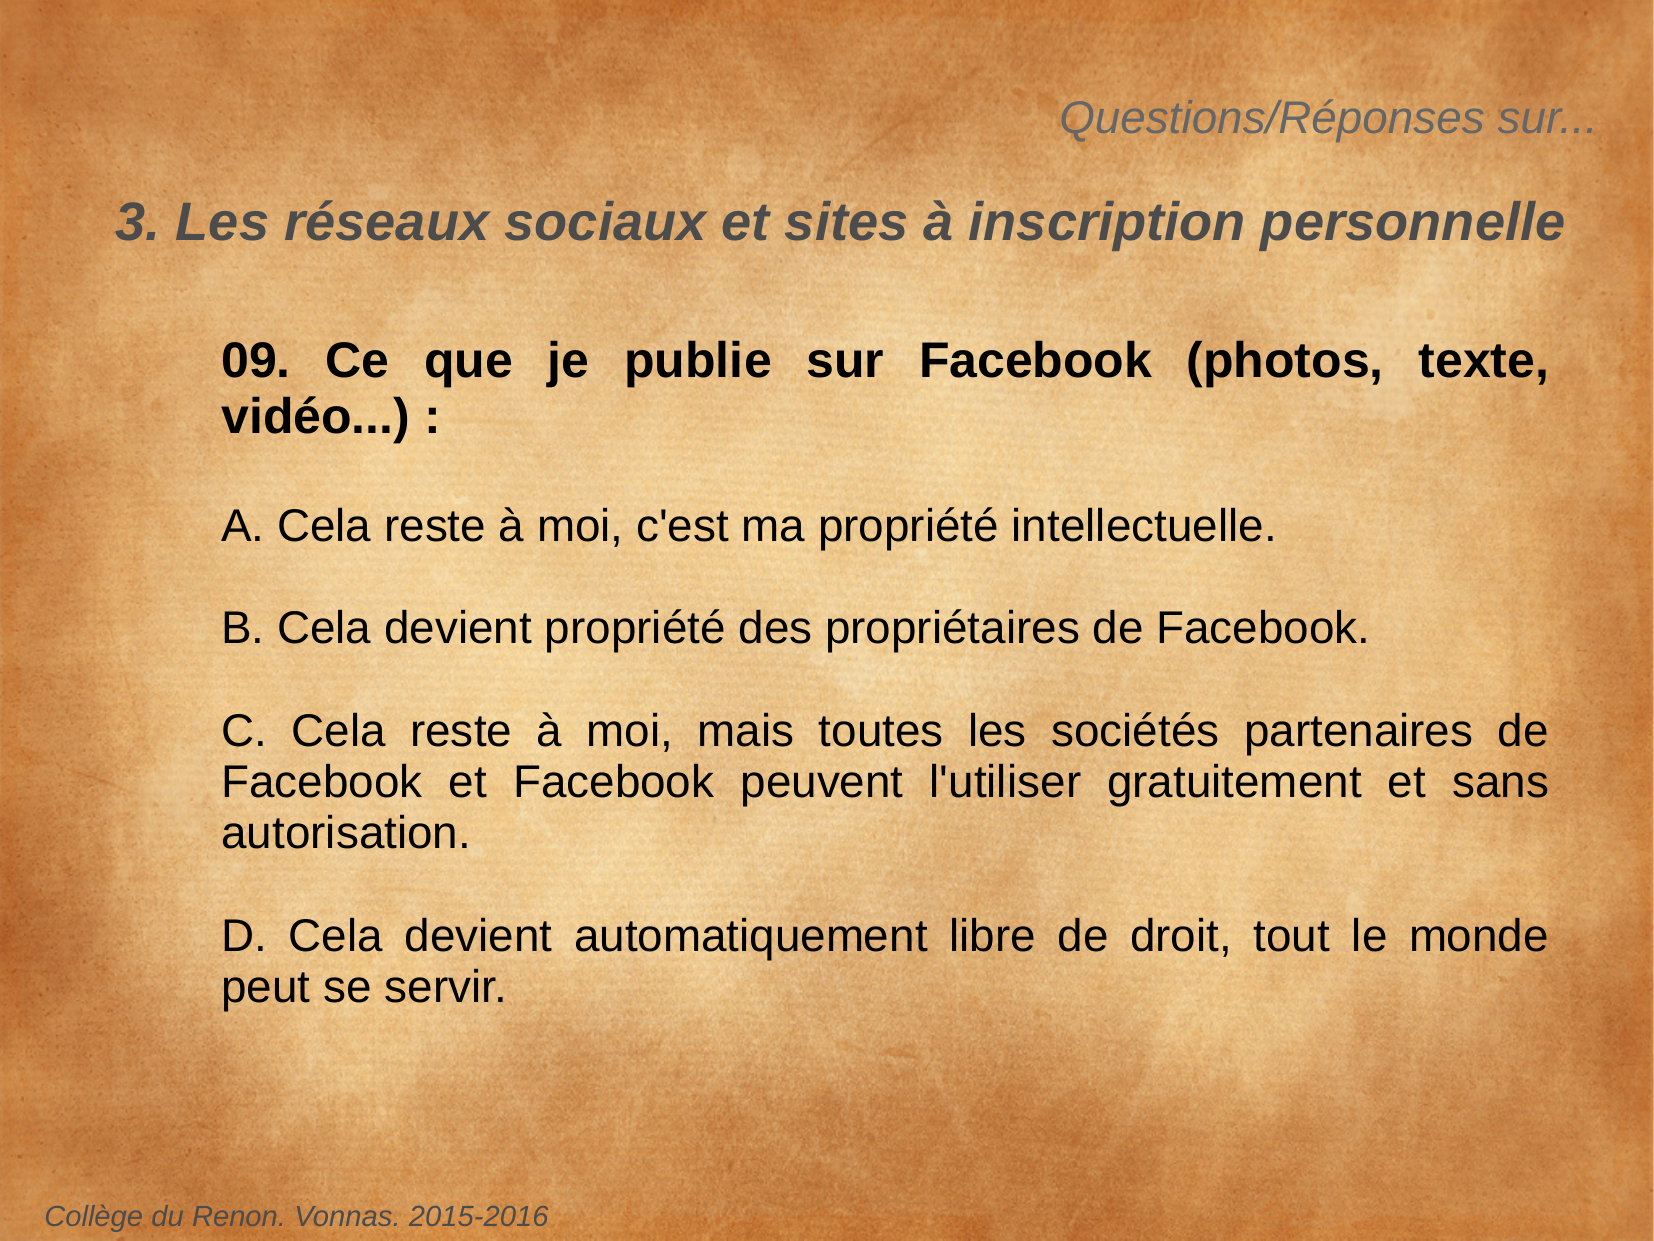

# Questions/Réponses sur...
3. Les réseaux sociaux et sites à inscription personnelle
09. Ce que je publie sur Facebook (photos, texte, vidéo...) :
A. Cela reste à moi, c'est ma propriété intellectuelle.
B. Cela devient propriété des propriétaires de Facebook.
C. Cela reste à moi, mais toutes les sociétés partenaires de Facebook et Facebook peuvent l'utiliser gratuitement et sans autorisation.
D. Cela devient automatiquement libre de droit, tout le monde peut se servir.
Collège du Renon. Vonnas. 2015-2016